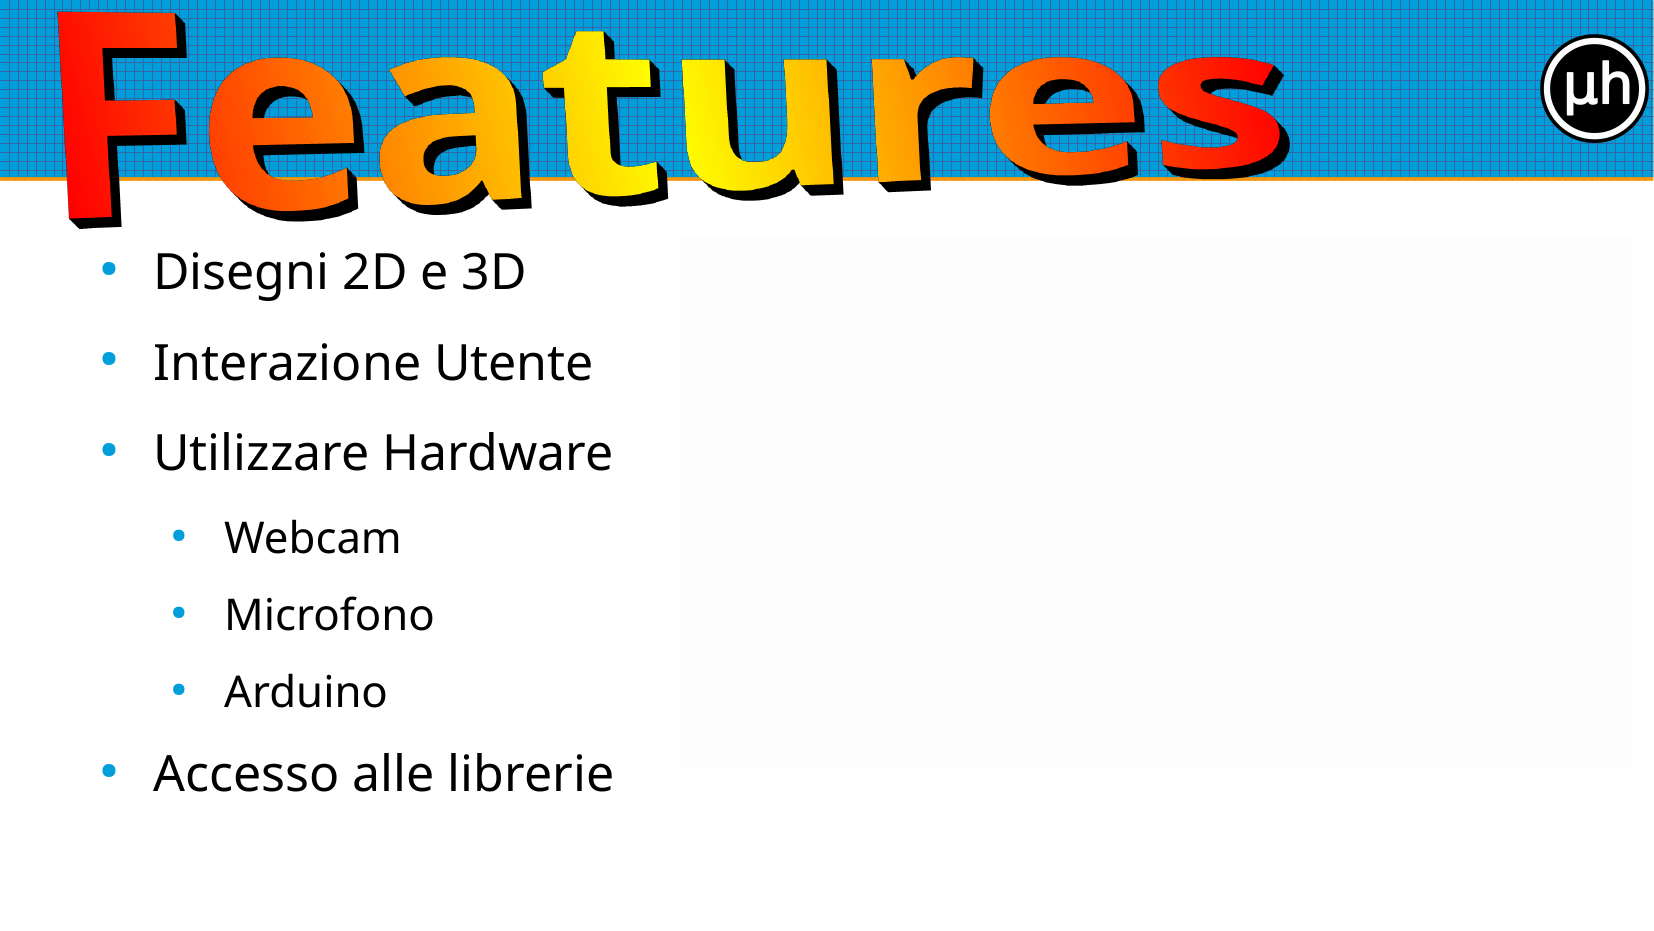

Features
#
Disegni 2D e 3D
Interazione Utente
Utilizzare Hardware
Webcam
Microfono
Arduino
Accesso alle librerie